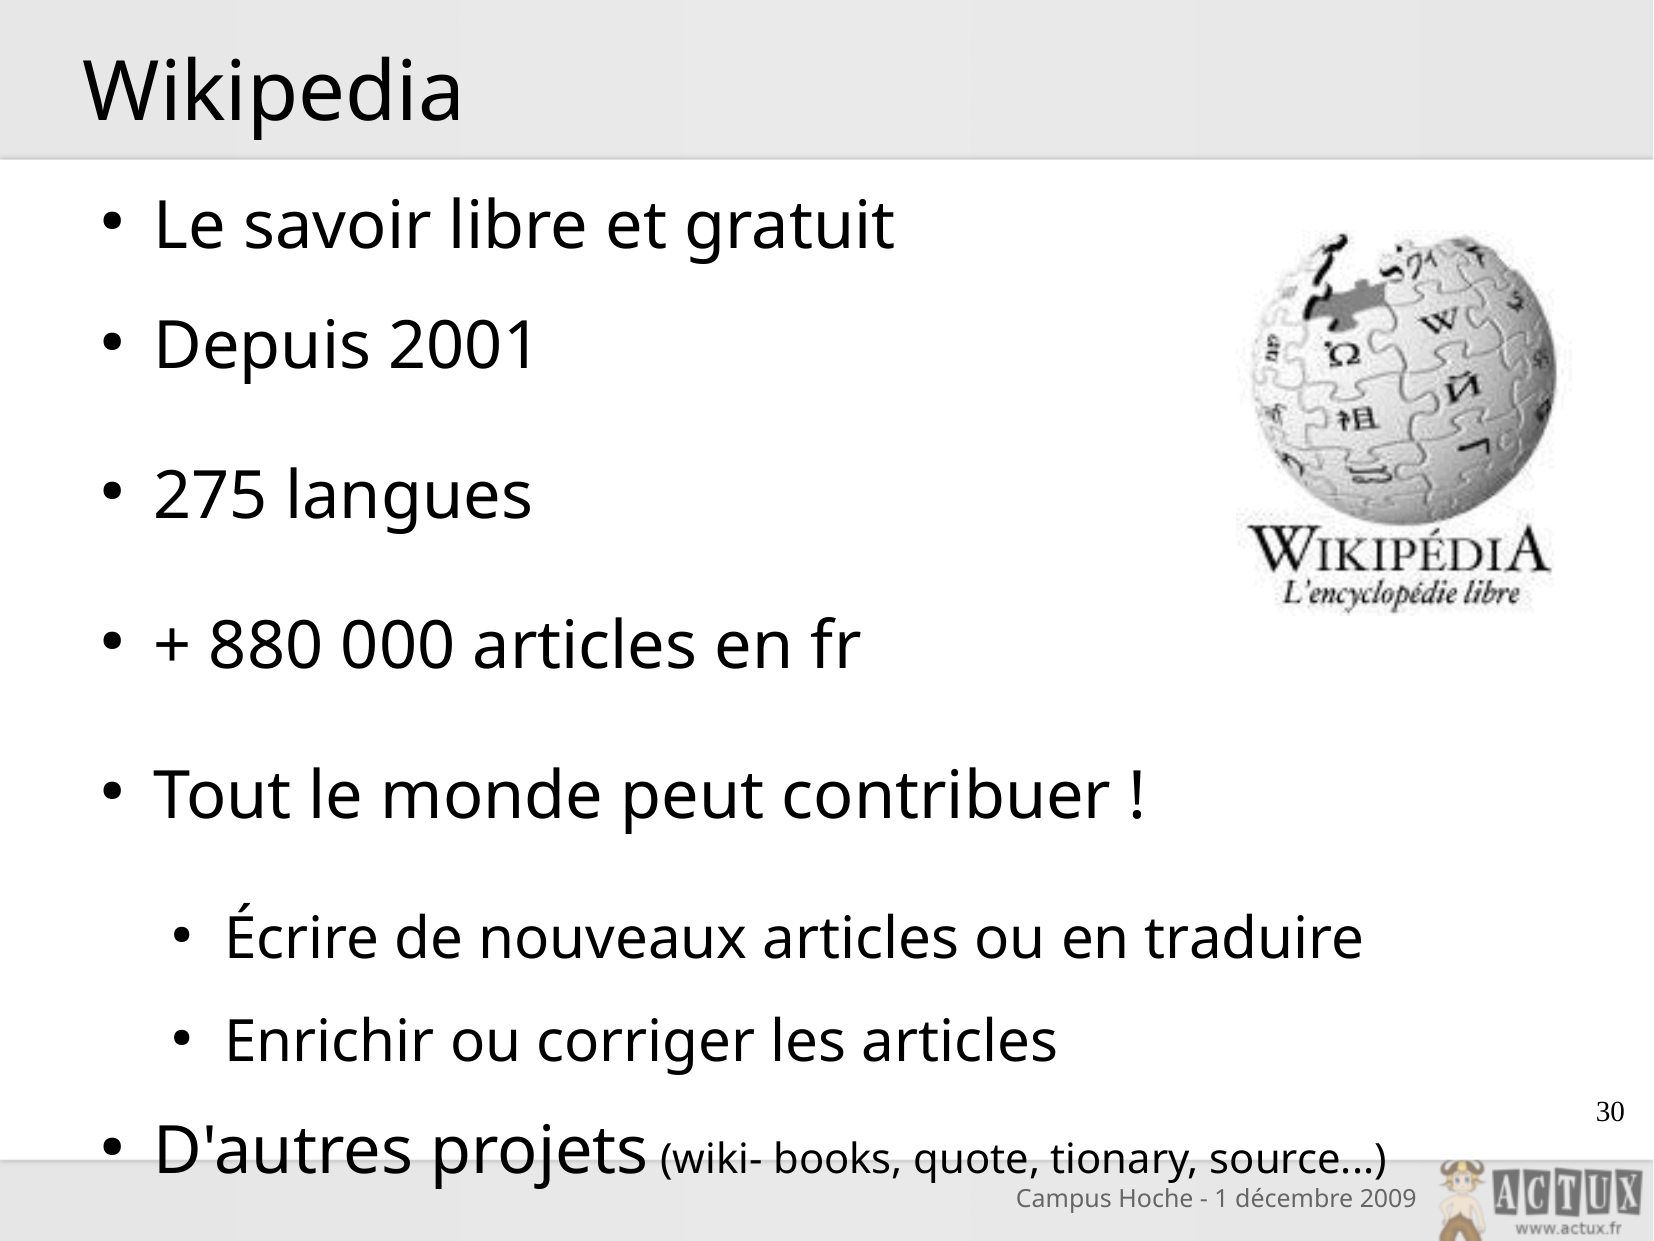

# Wikipedia
Le savoir libre et gratuit
Depuis 2001
275 langues
+ 880 000 articles en fr
Tout le monde peut contribuer !
Écrire de nouveaux articles ou en traduire
Enrichir ou corriger les articles
D'autres projets (wiki- books, quote, tionary, source...)
30
Campus Hoche - 1 décembre 2009